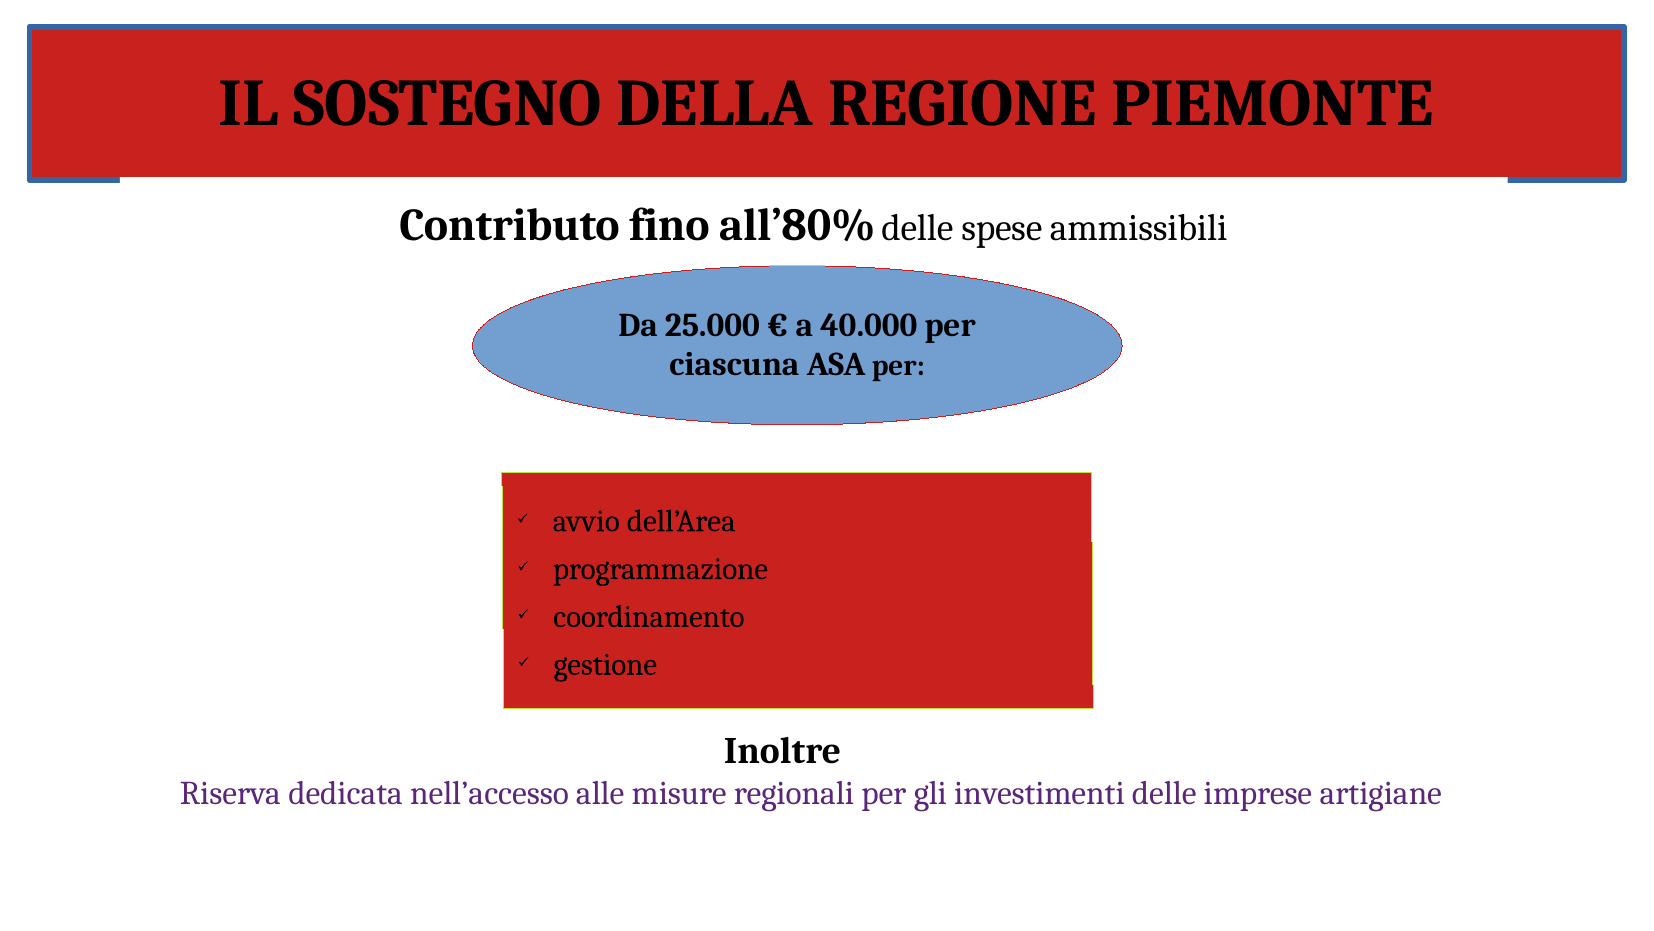

# IL SOSTEGNO DELLA REGIONE PIEMONTE
Contributo fino all’80% delle spese ammissibili
Da 25.000 € a 40.000 per ciascuna ASA per:
avvio dell’Area
programmazione
coordinamento
gestione
Inoltre
Riserva dedicata nell’accesso alle misure regionali per gli investimenti delle imprese artigiane
5